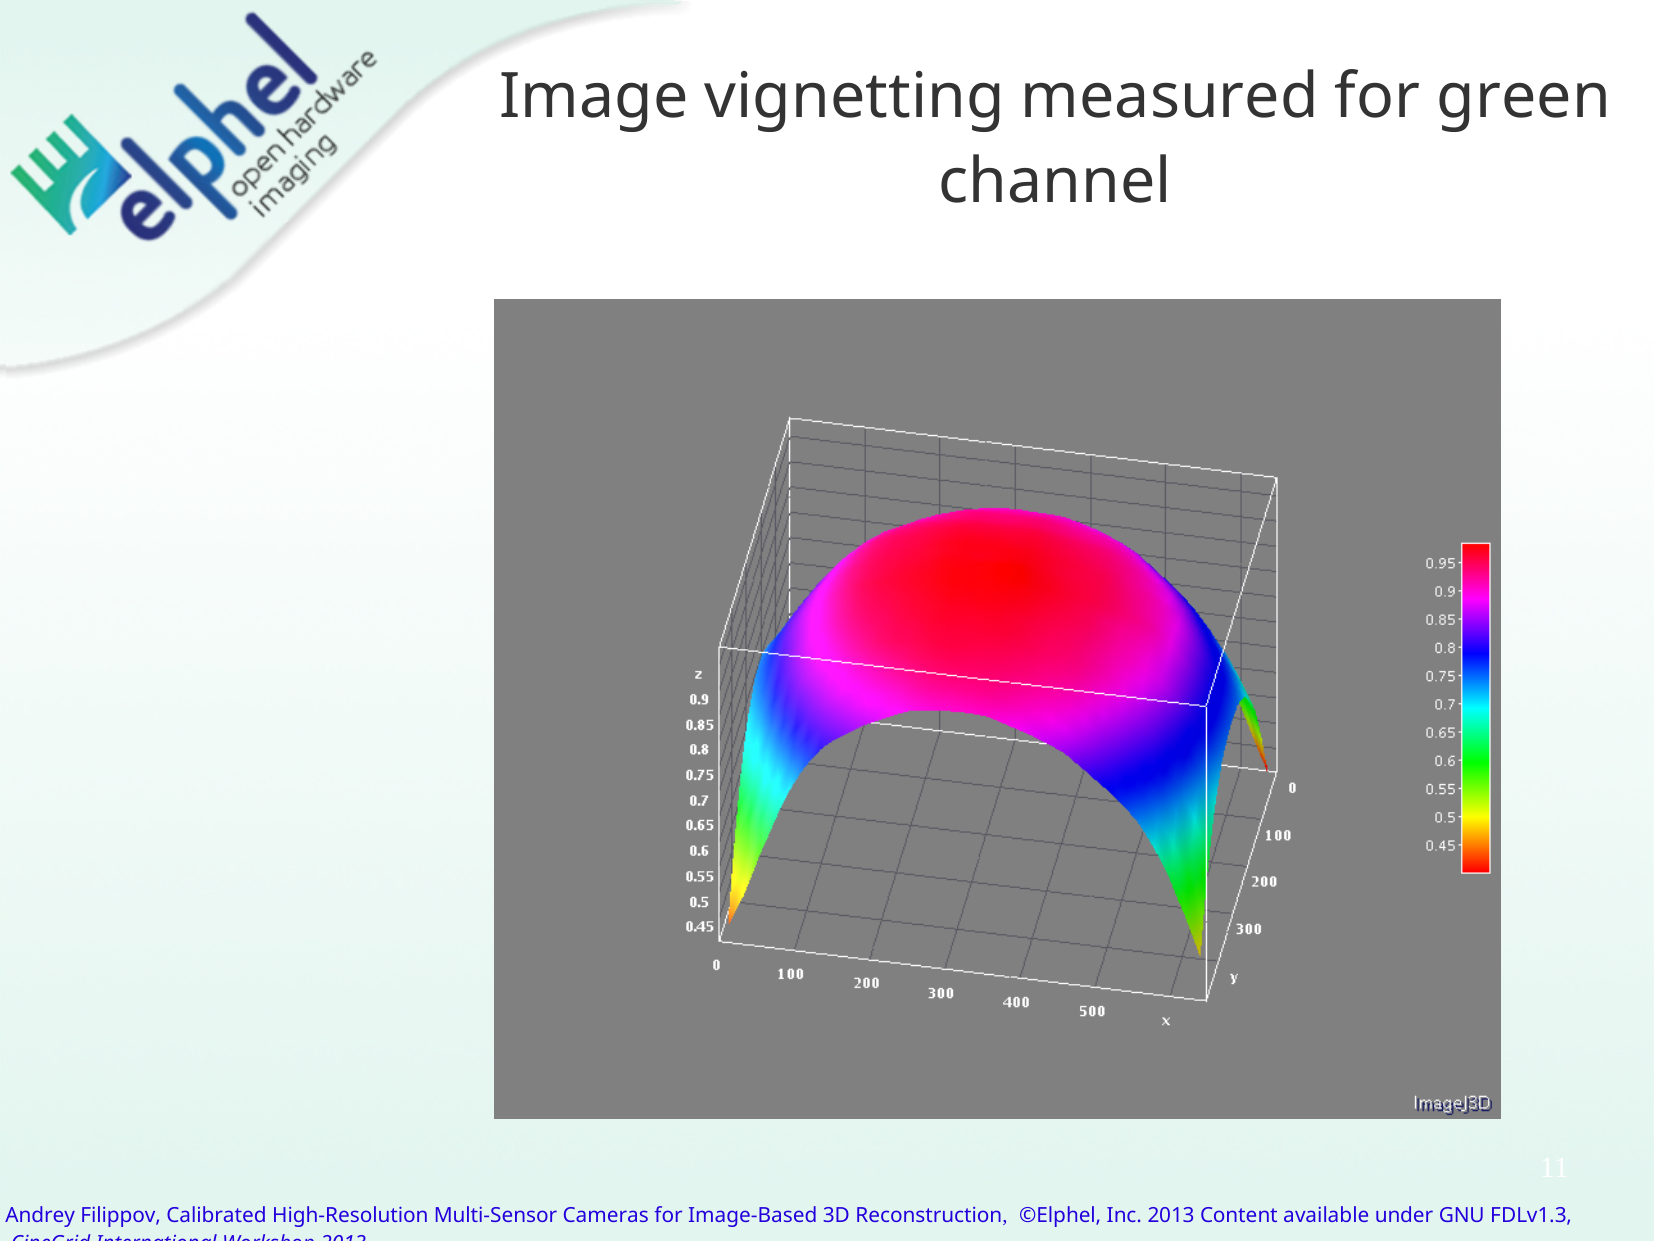

# Image vignetting measured for green channel